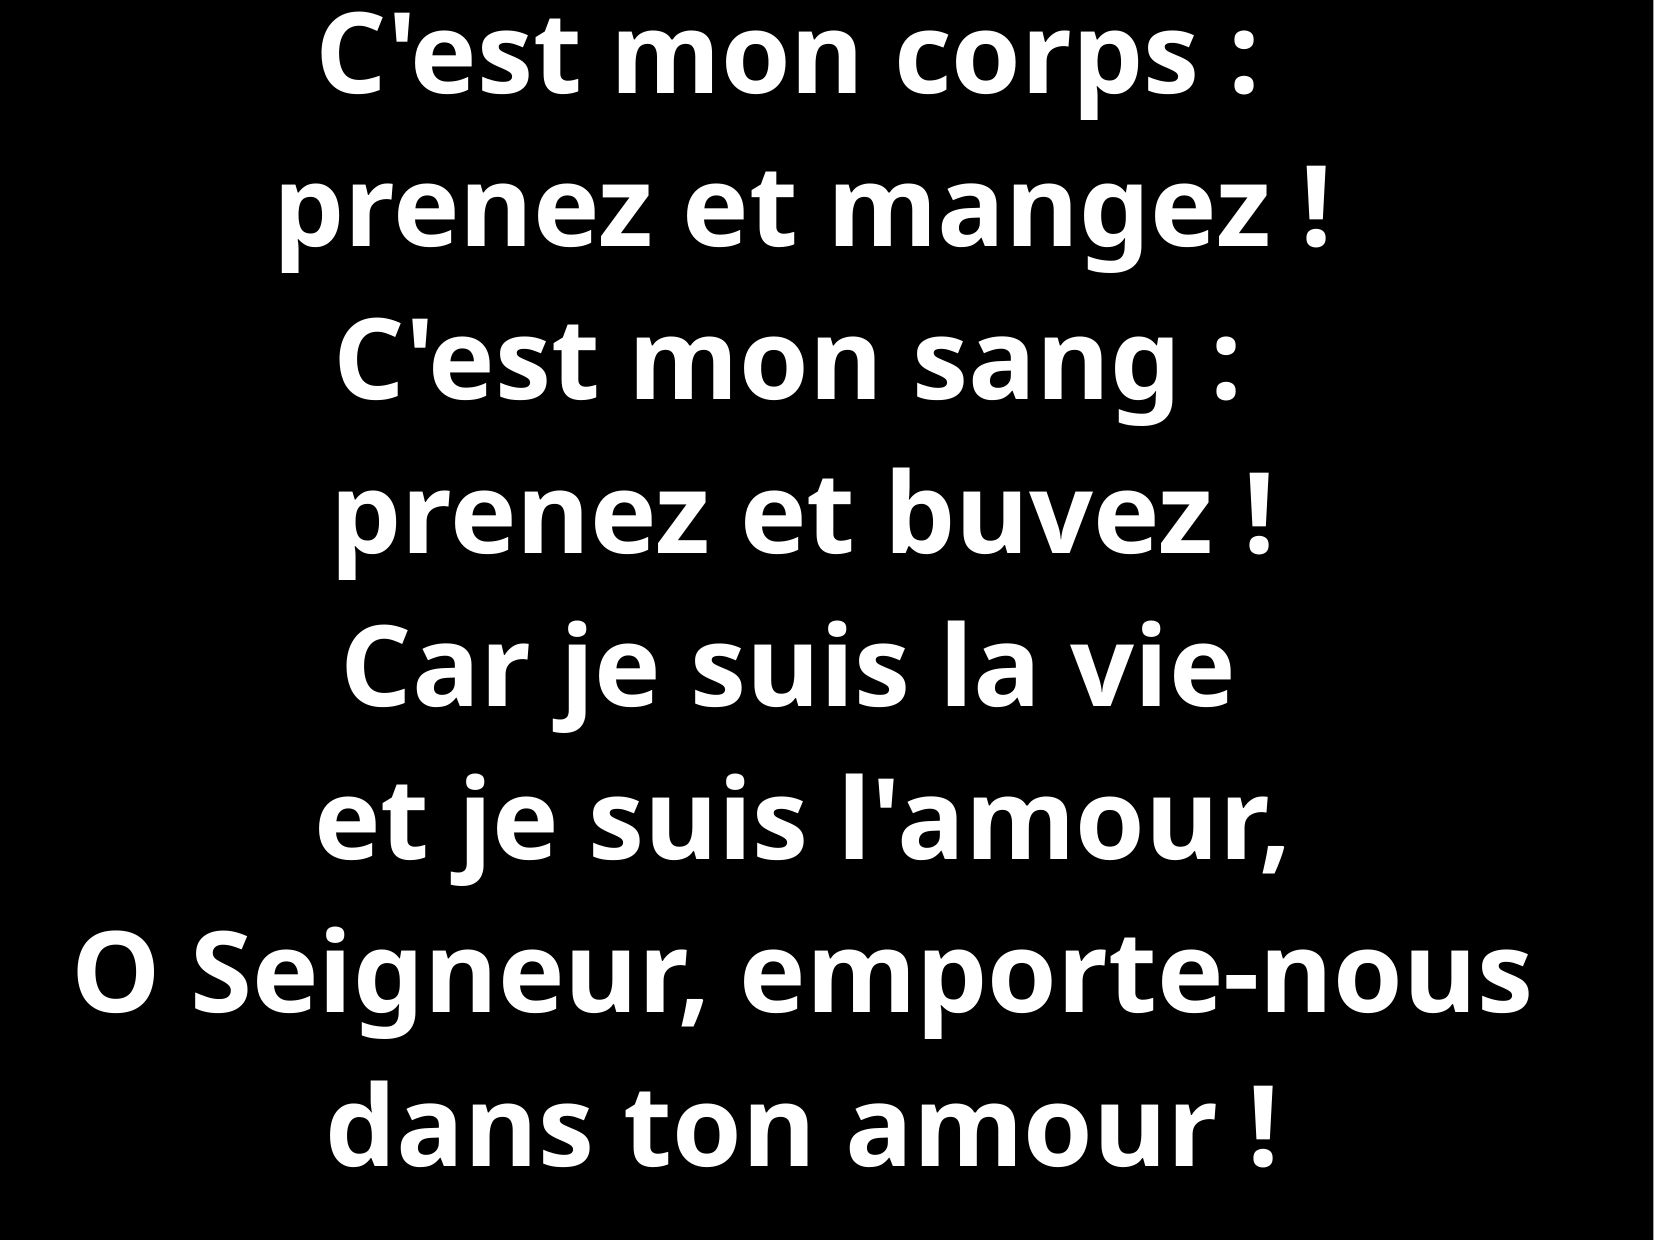

# C'est mon corps :
prenez et mangez !
C'est mon sang :
prenez et buvez !
Car je suis la vie
et je suis l'amour,
O Seigneur, emporte-nous dans ton amour !